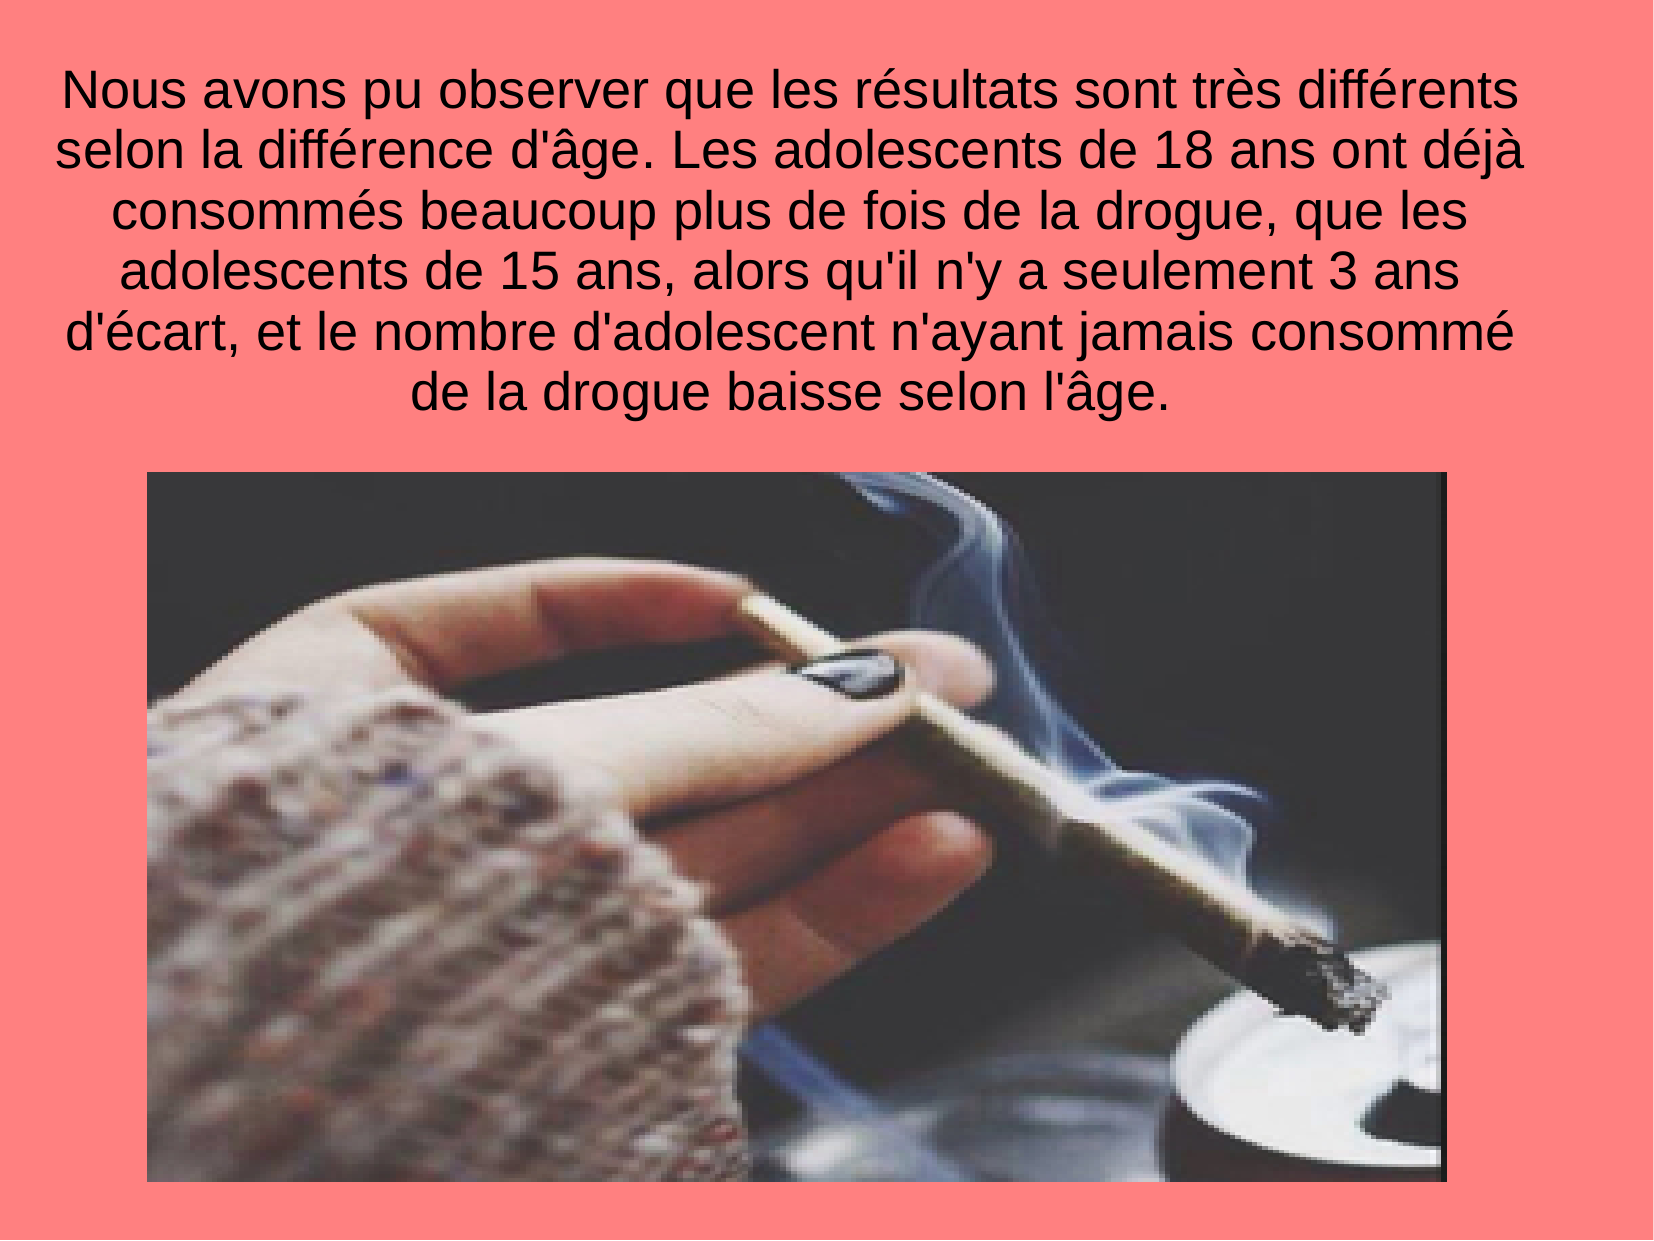

# Nous avons pu observer que les résultats sont très différents selon la différence d'âge. Les adolescents de 18 ans ont déjà consommés beaucoup plus de fois de la drogue, que les adolescents de 15 ans, alors qu'il n'y a seulement 3 ans d'écart, et le nombre d'adolescent n'ayant jamais consommé de la drogue baisse selon l'âge.